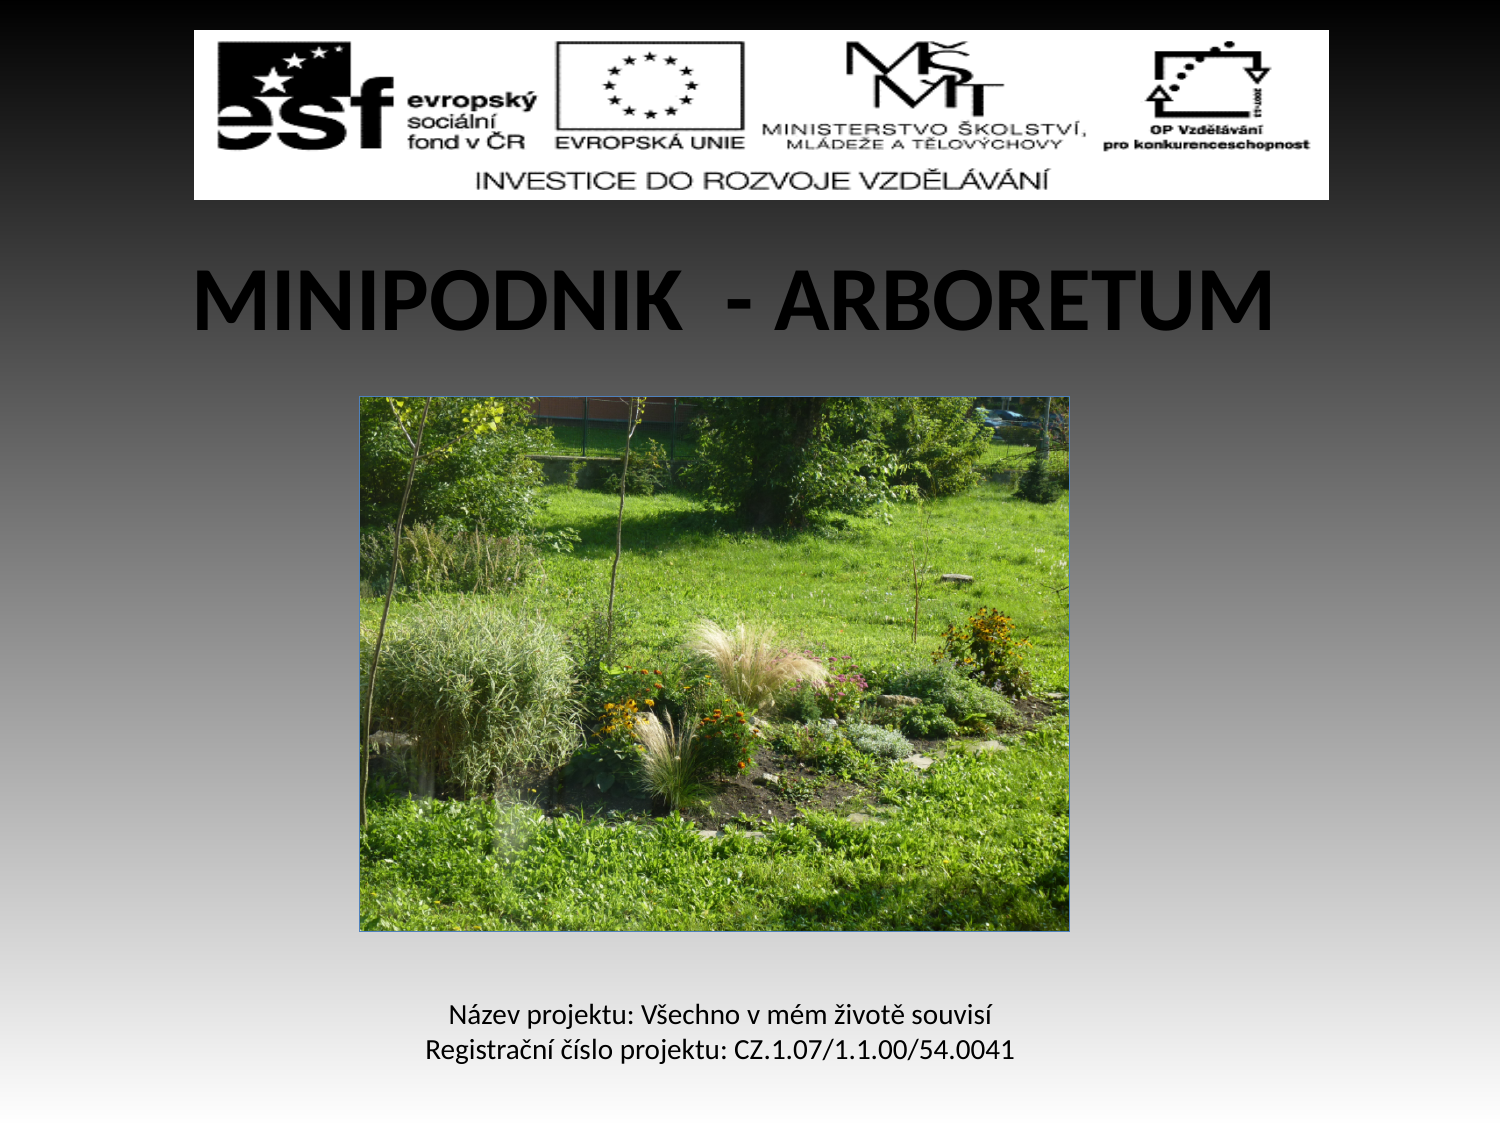

MINIPODNIK - ARBORETUM
#
Název projektu: Všechno v mém životě souvisí
Registrační číslo projektu: CZ.1.07/1.1.00/54.0041